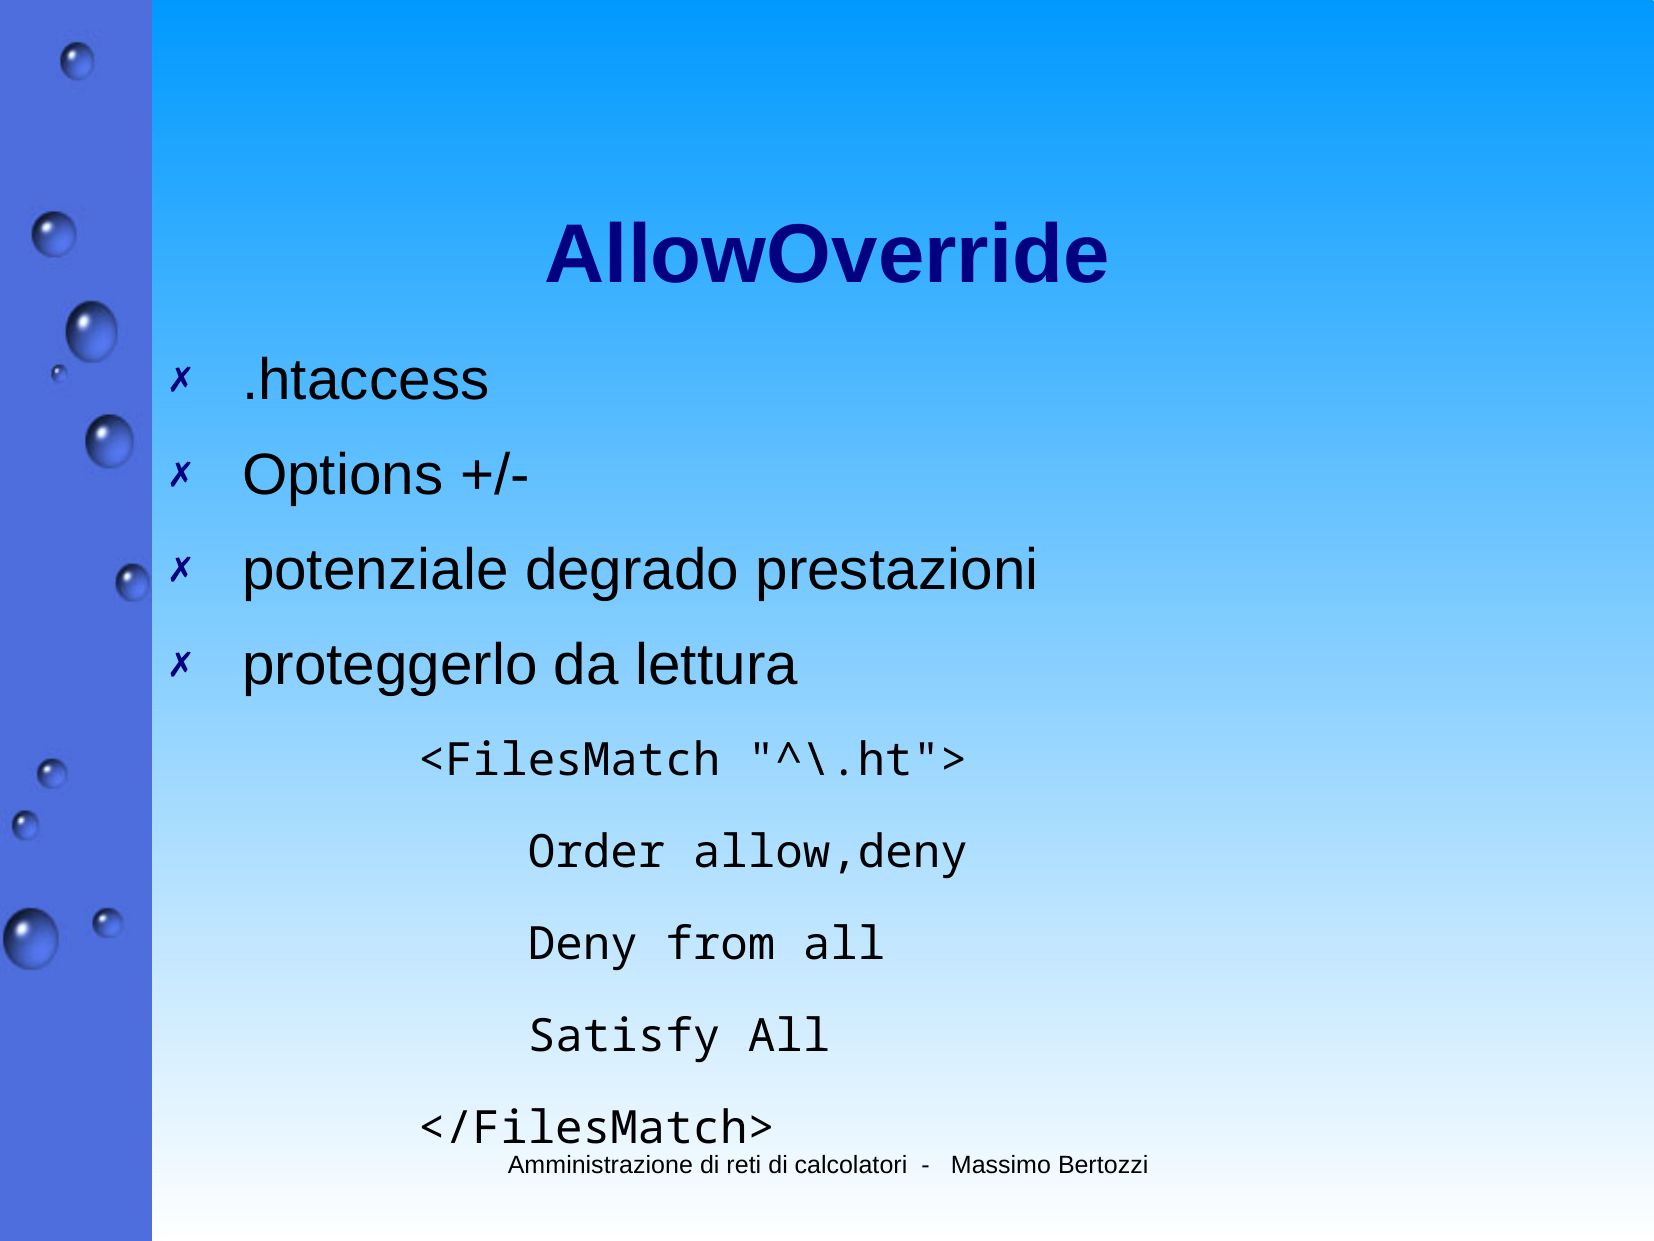

# AllowOverride
.htaccess
Options +/-
potenziale degrado prestazioni
proteggerlo da lettura
<FilesMatch "^\.ht">
 Order allow,deny
 Deny from all
 Satisfy All
</FilesMatch>